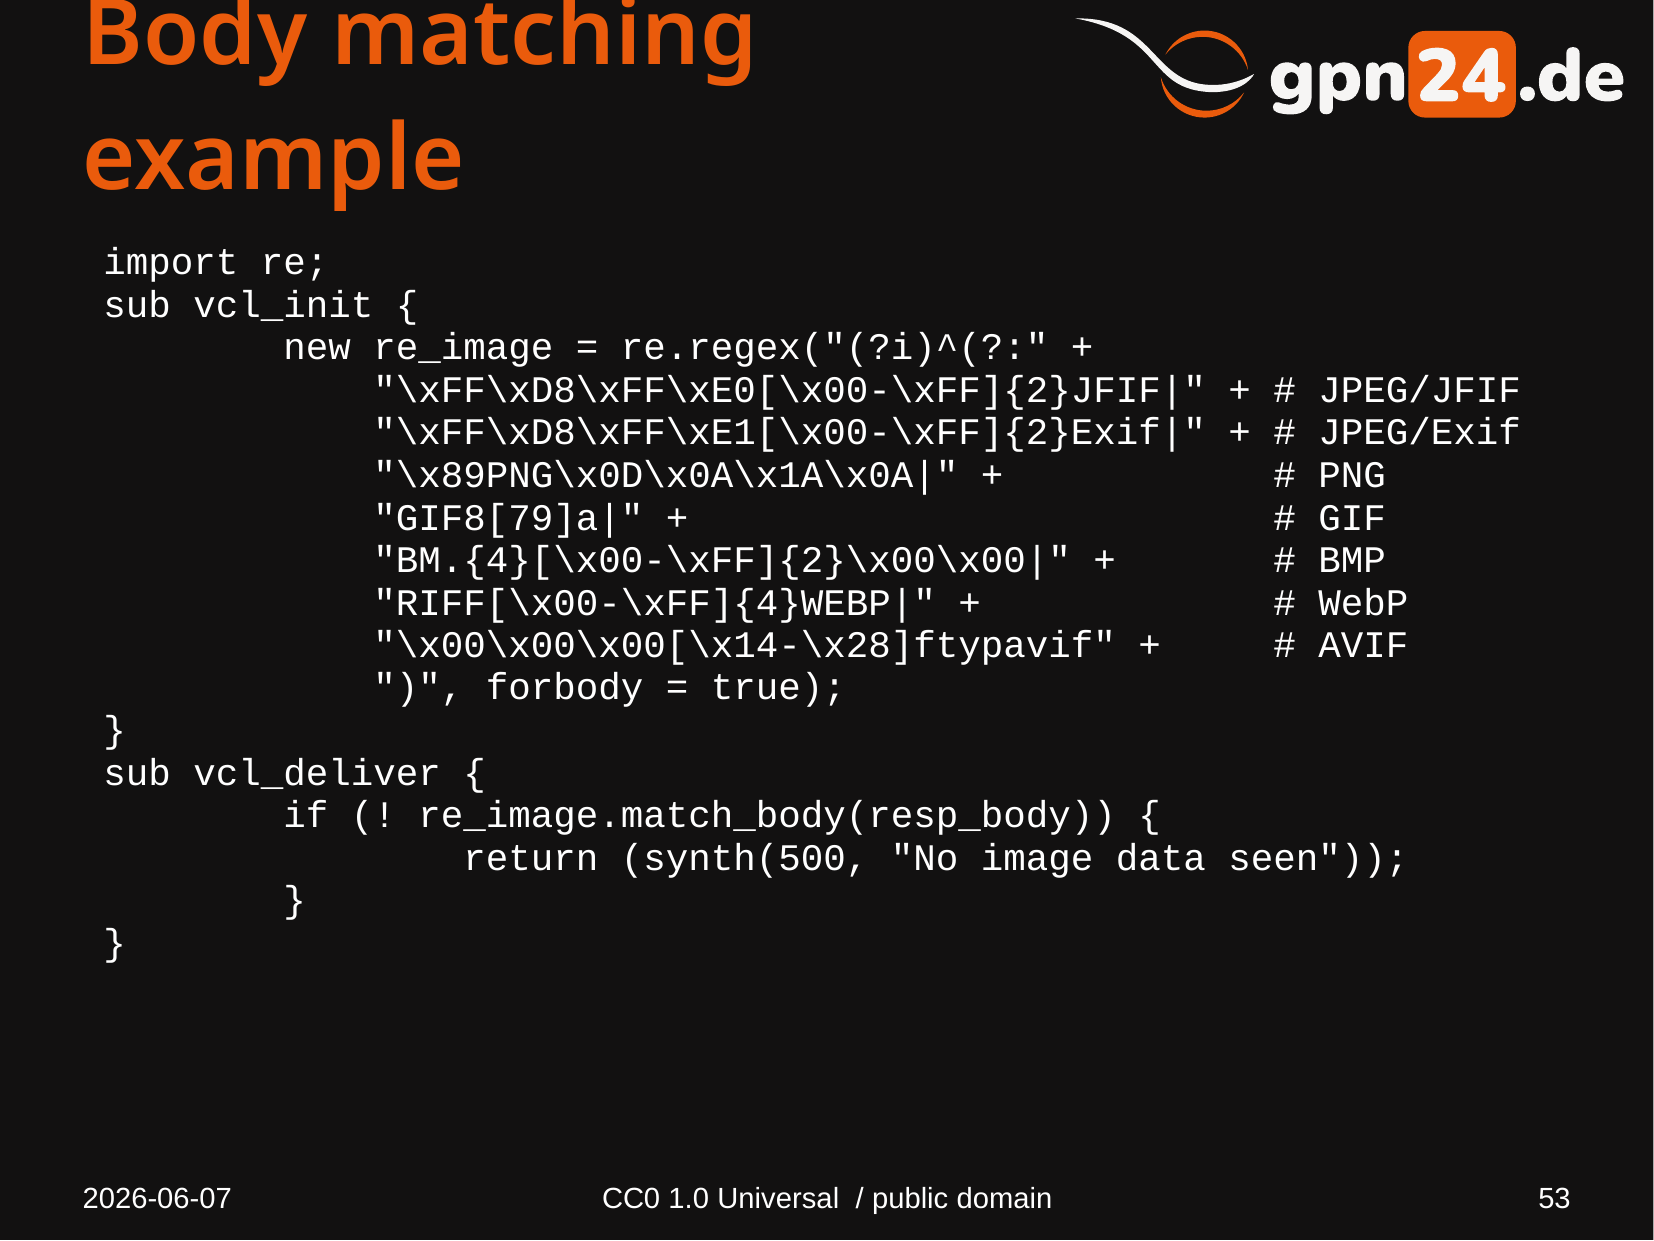

# Body matching example
import re;
sub vcl_init {
 new re_image = re.regex("(?i)^(?:" +
 "\xFF\xD8\xFF\xE0[\x00-\xFF]{2}JFIF|" + # JPEG/JFIF
 "\xFF\xD8\xFF\xE1[\x00-\xFF]{2}Exif|" + # JPEG/Exif
 "\x89PNG\x0D\x0A\x1A\x0A|" + # PNG
 "GIF8[79]a|" + # GIF
 "BM.{4}[\x00-\xFF]{2}\x00\x00|" + # BMP
 "RIFF[\x00-\xFF]{4}WEBP|" + # WebP
 "\x00\x00\x00[\x14-\x28]ftypavif" + # AVIF
 ")", forbody = true);
}
sub vcl_deliver {
 if (! re_image.match_body(resp_body)) {
 return (synth(500, "No image data seen"));
 }
}
2026-06-07
CC0 1.0 Universal / public domain
53